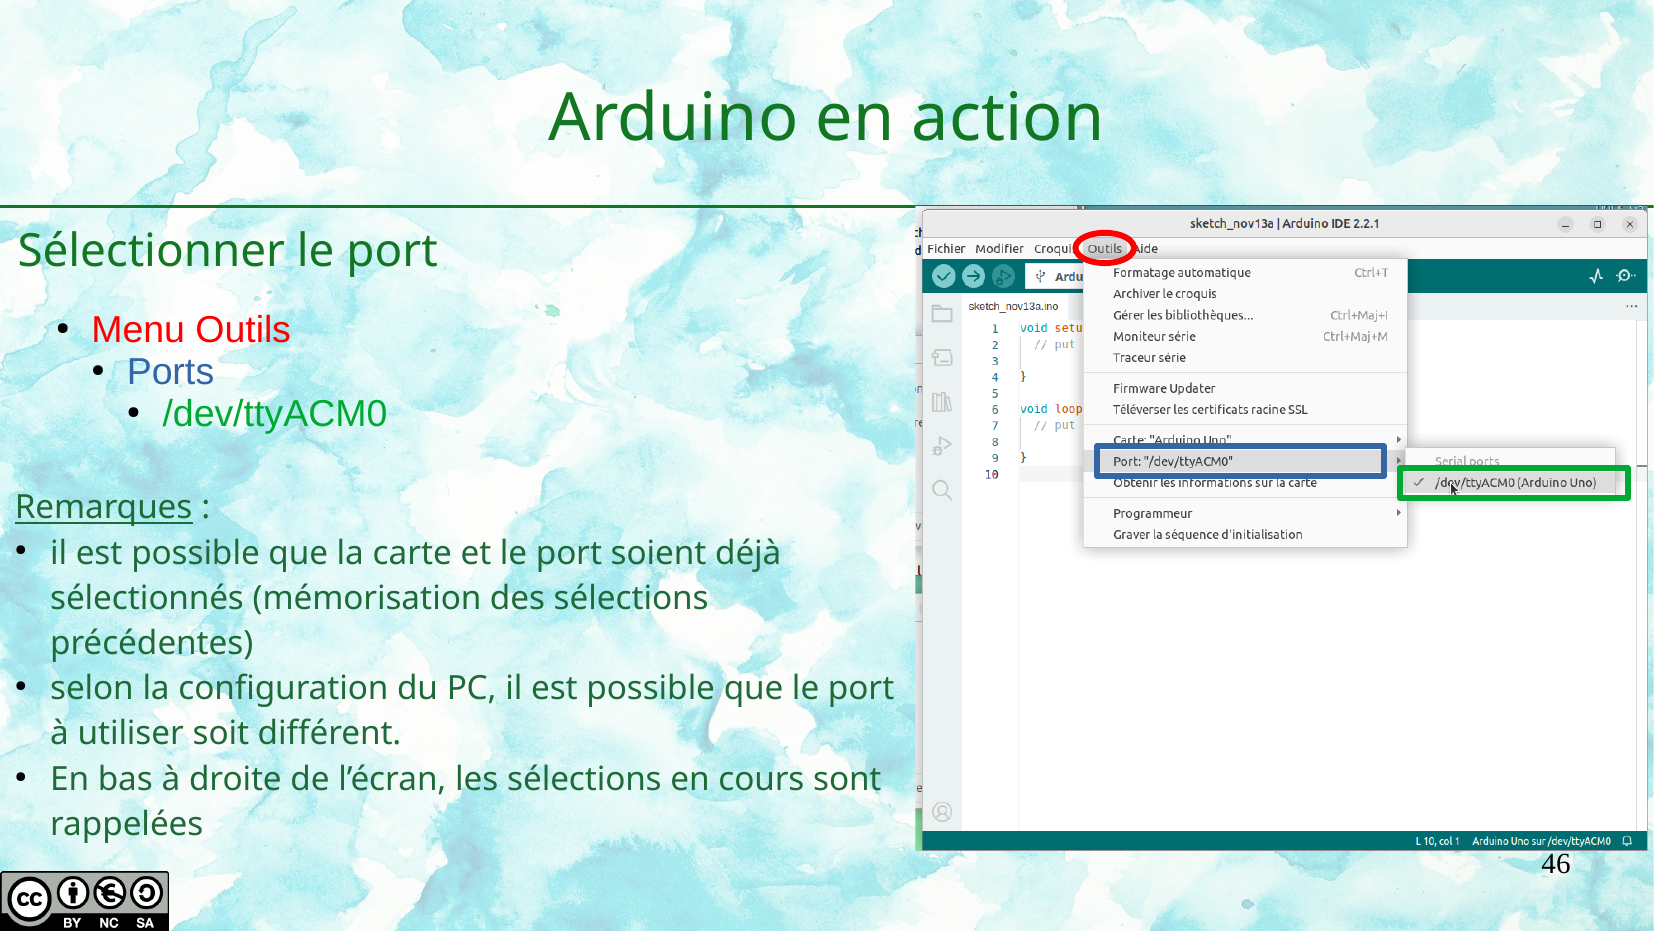

# Arduino en action
Sélectionner le port
Menu Outils
Ports
/dev/ttyACM0
Remarques :
il est possible que la carte et le port soient déjà sélectionnés (mémorisation des sélections précédentes)
selon la configuration du PC, il est possible que le port à utiliser soit différent.
En bas à droite de l’écran, les sélections en cours sont rappelées
46